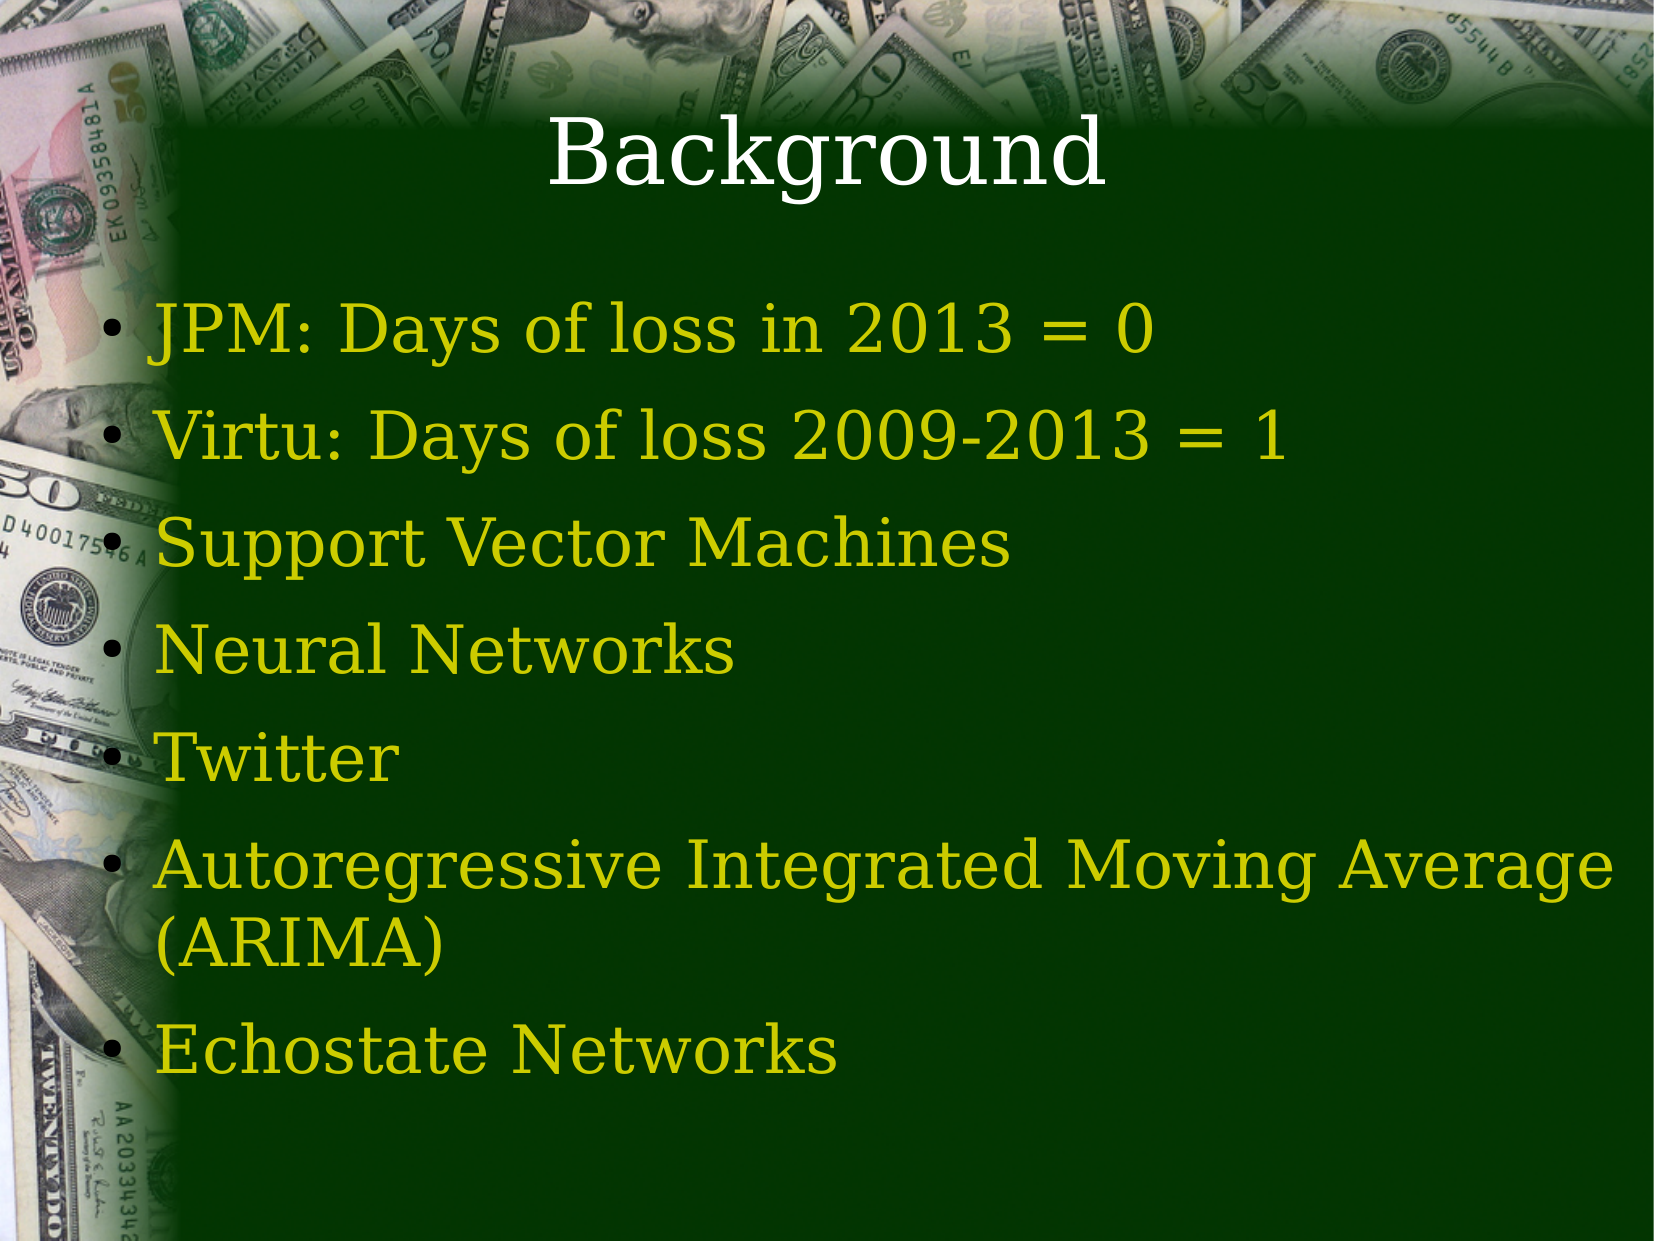

# Background
JPM: Days of loss in 2013 = 0
Virtu: Days of loss 2009-2013 = 1
Support Vector Machines
Neural Networks
Twitter
Autoregressive Integrated Moving Average (ARIMA)
Echostate Networks